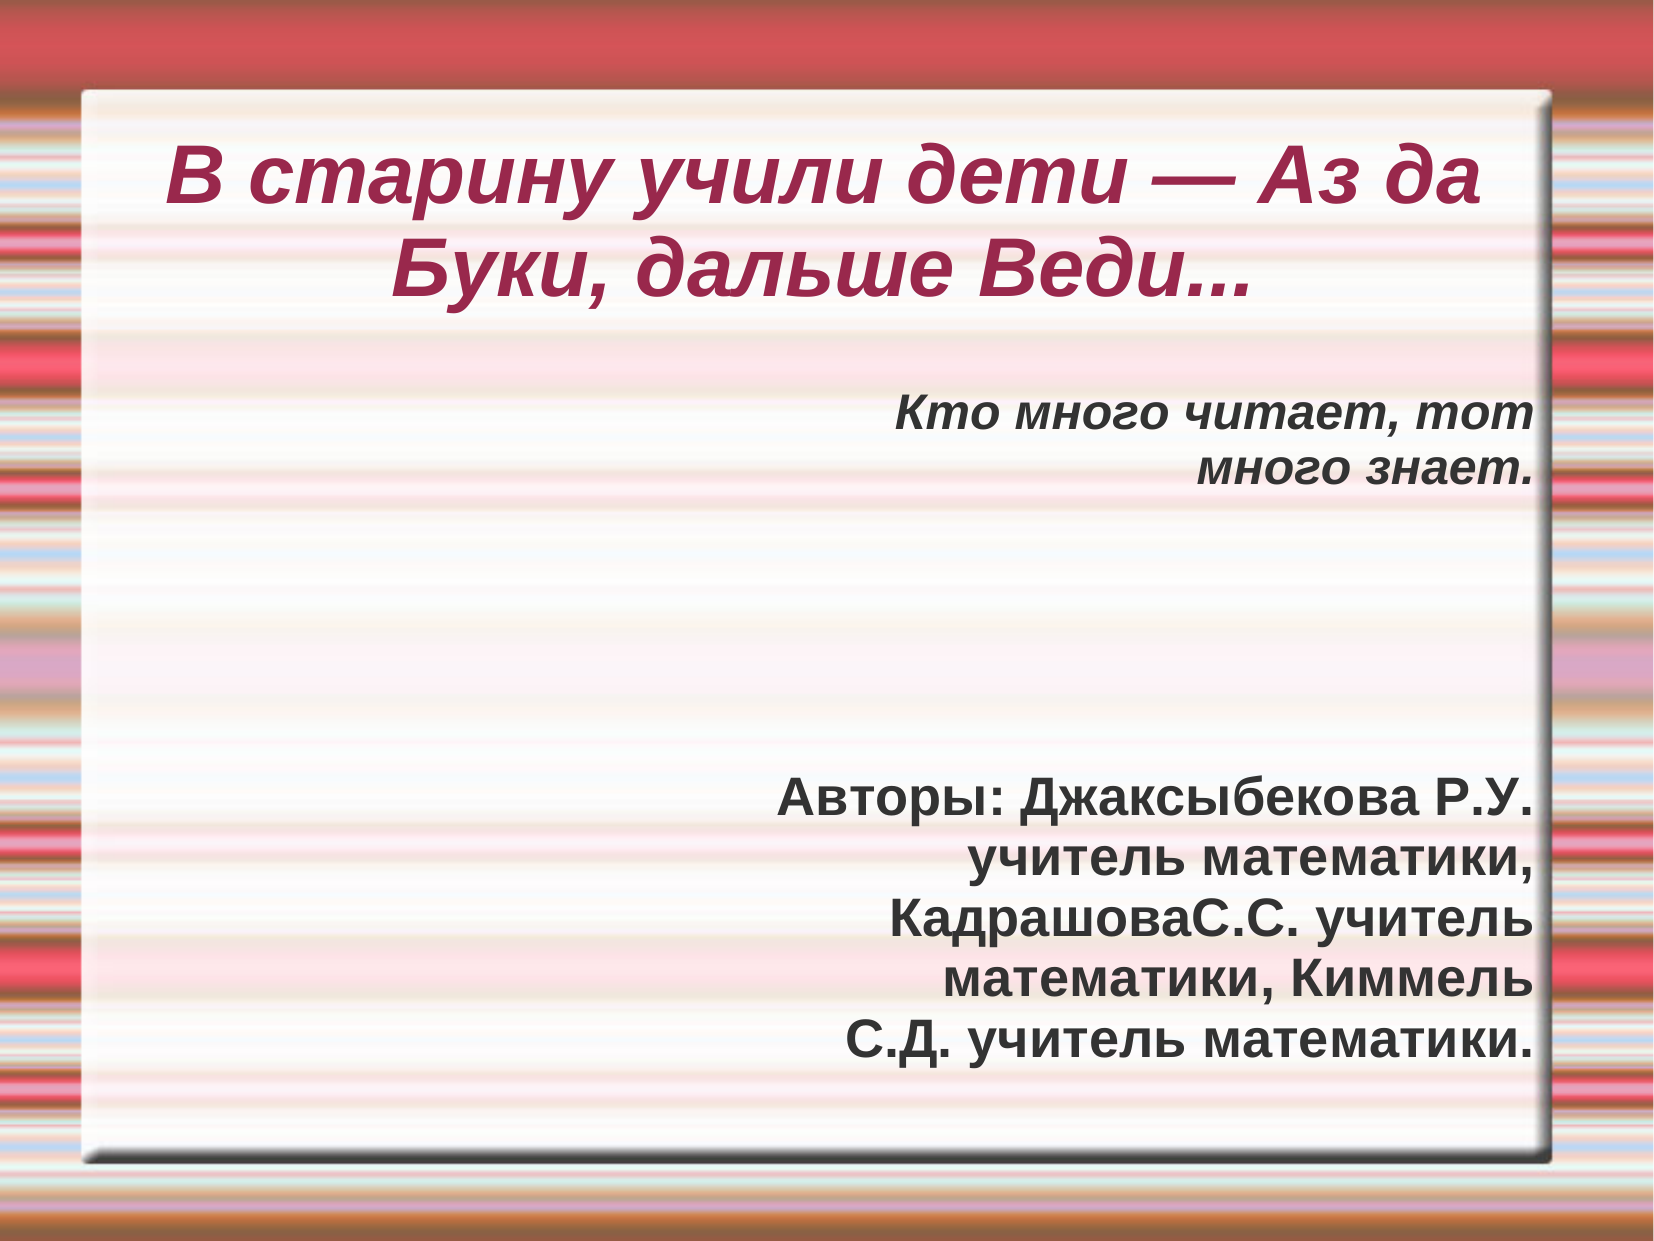

# В старину учили дети — Аз да Буки, дальше Веди...
Кто много читает, тот много знает.
Авторы: Джаксыбекова Р.У. учитель математики, КадрашоваС.С. учитель математики, Киммель С.Д. учитель математики.